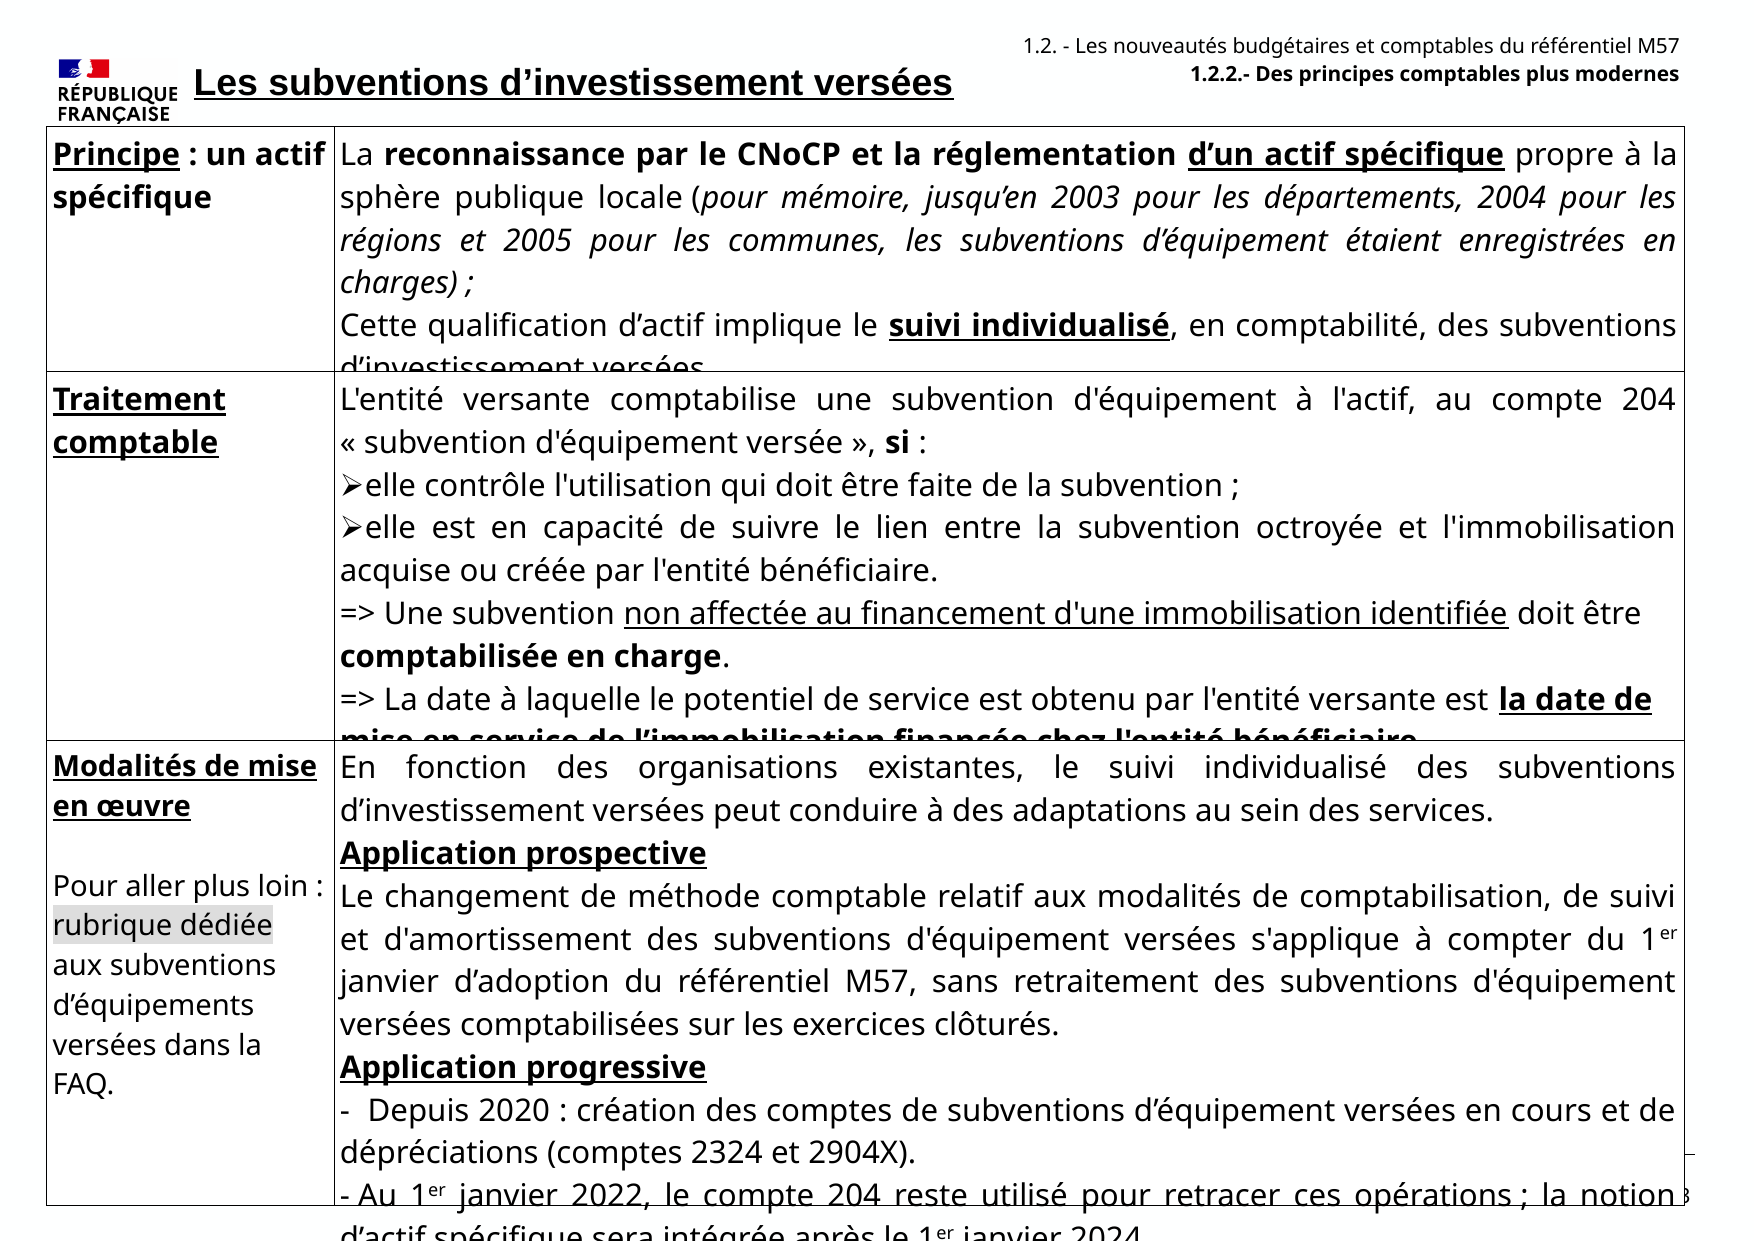

1.2. - Les nouveautés budgétaires et comptables du référentiel M57
1.2.2.- Des principes comptables plus modernes
Les subventions d’investissement versées
| Principe : un actif spécifique | La reconnaissance par le CNoCP et la réglementation d’un actif spécifique propre à la sphère publique locale (pour mémoire, jusqu’en 2003 pour les départements, 2004 pour les régions et 2005 pour les communes, les subventions d’équipement étaient enregistrées en charges) ; Cette qualification d’actif implique le suivi individualisé, en comptabilité, des subventions d’investissement versées. |
| --- | --- |
| Traitement comptable | L'entité versante comptabilise une subvention d'équipement à l'actif, au compte 204 « subvention d'équipement versée », si : elle contrôle l'utilisation qui doit être faite de la subvention ;  elle est en capacité de suivre le lien entre la subvention octroyée et l'immobilisation acquise ou créée par l'entité bénéficiaire. => Une subvention non affectée au financement d'une immobilisation identifiée doit être comptabilisée en charge. => La date à laquelle le potentiel de service est obtenu par l'entité versante est la date de mise en service de l’immobilisation financée chez l'entité bénéficiaire. |
| Modalités de mise en œuvre Pour aller plus loin : rubrique dédiée aux subventions d’équipements versées dans la FAQ. | En fonction des organisations existantes, le suivi individualisé des subventions d’investissement versées peut conduire à des adaptations au sein des services. Application prospective Le changement de méthode comptable relatif aux modalités de comptabilisation, de suivi et d'amortissement des subventions d'équipement versées s'applique à compter du 1er janvier d’adoption du référentiel M57, sans retraitement des subventions d'équipement versées comptabilisées sur les exercices clôturés. Application progressive - Depuis 2020 : création des comptes de subventions d’équipement versées en cours et de dépréciations (comptes 2324 et 2904X). - Au 1er janvier 2022, le compte 204 reste utilisé pour retracer ces opérations ; la notion d’actif spécifique sera intégrée après le 1er janvier 2024. |
#